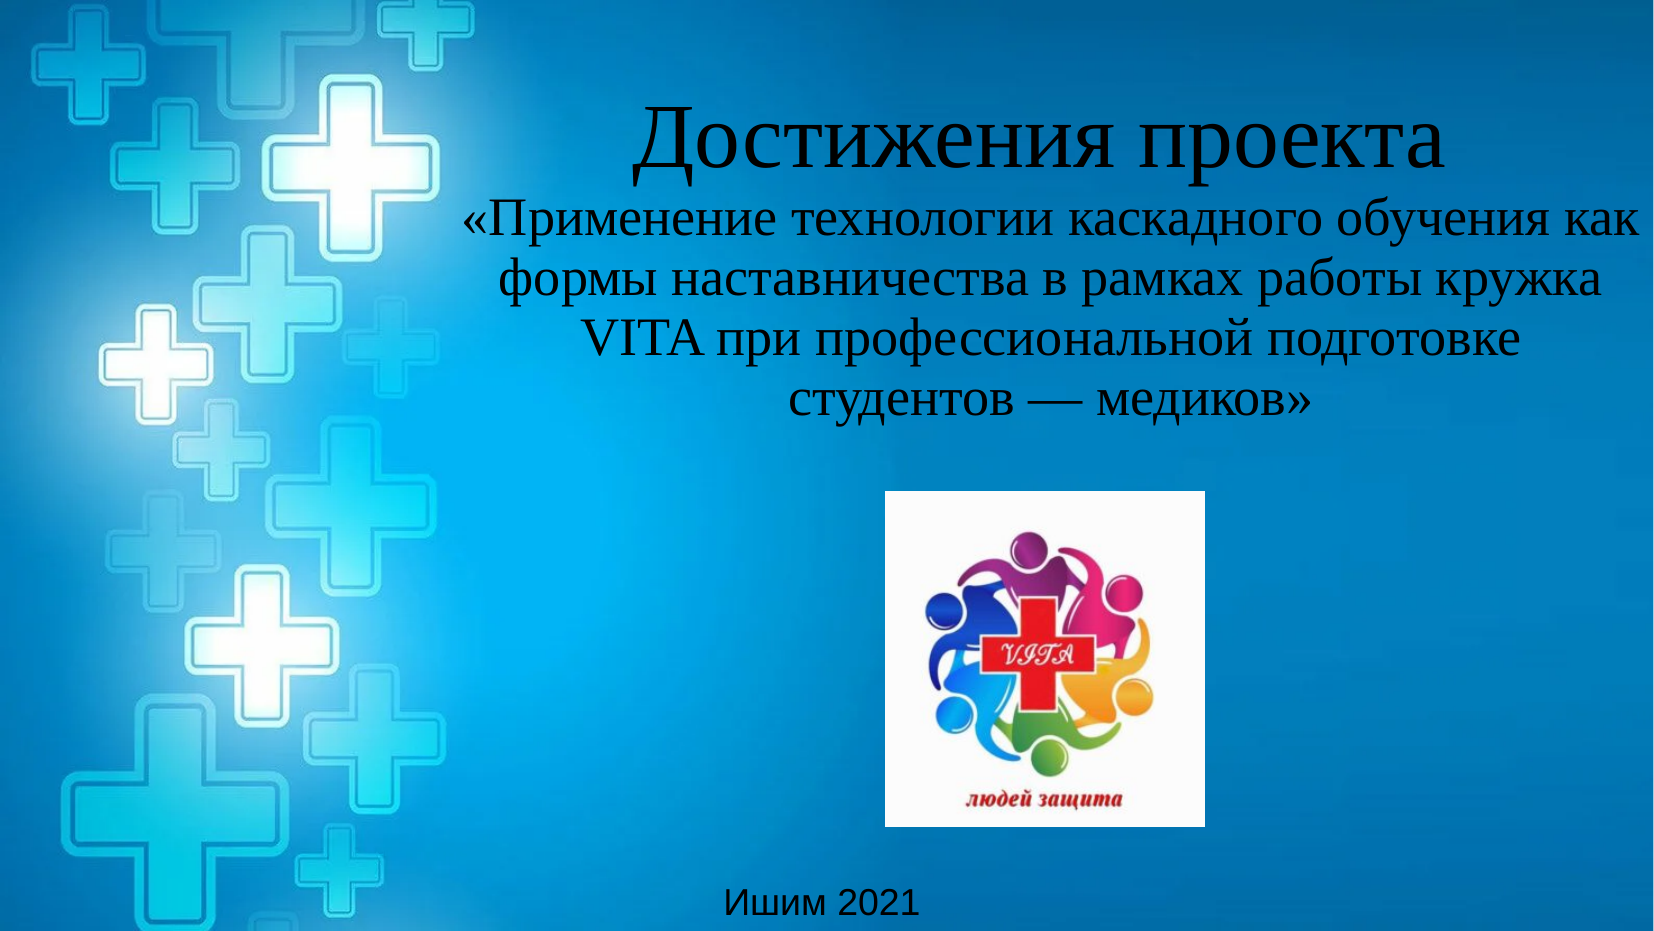

# Достижения проекта «Применение технологии каскадного обучения как формы наставничества в рамках работы кружка VITA при профессиональной подготовке студентов — медиков»
Ишим 2021